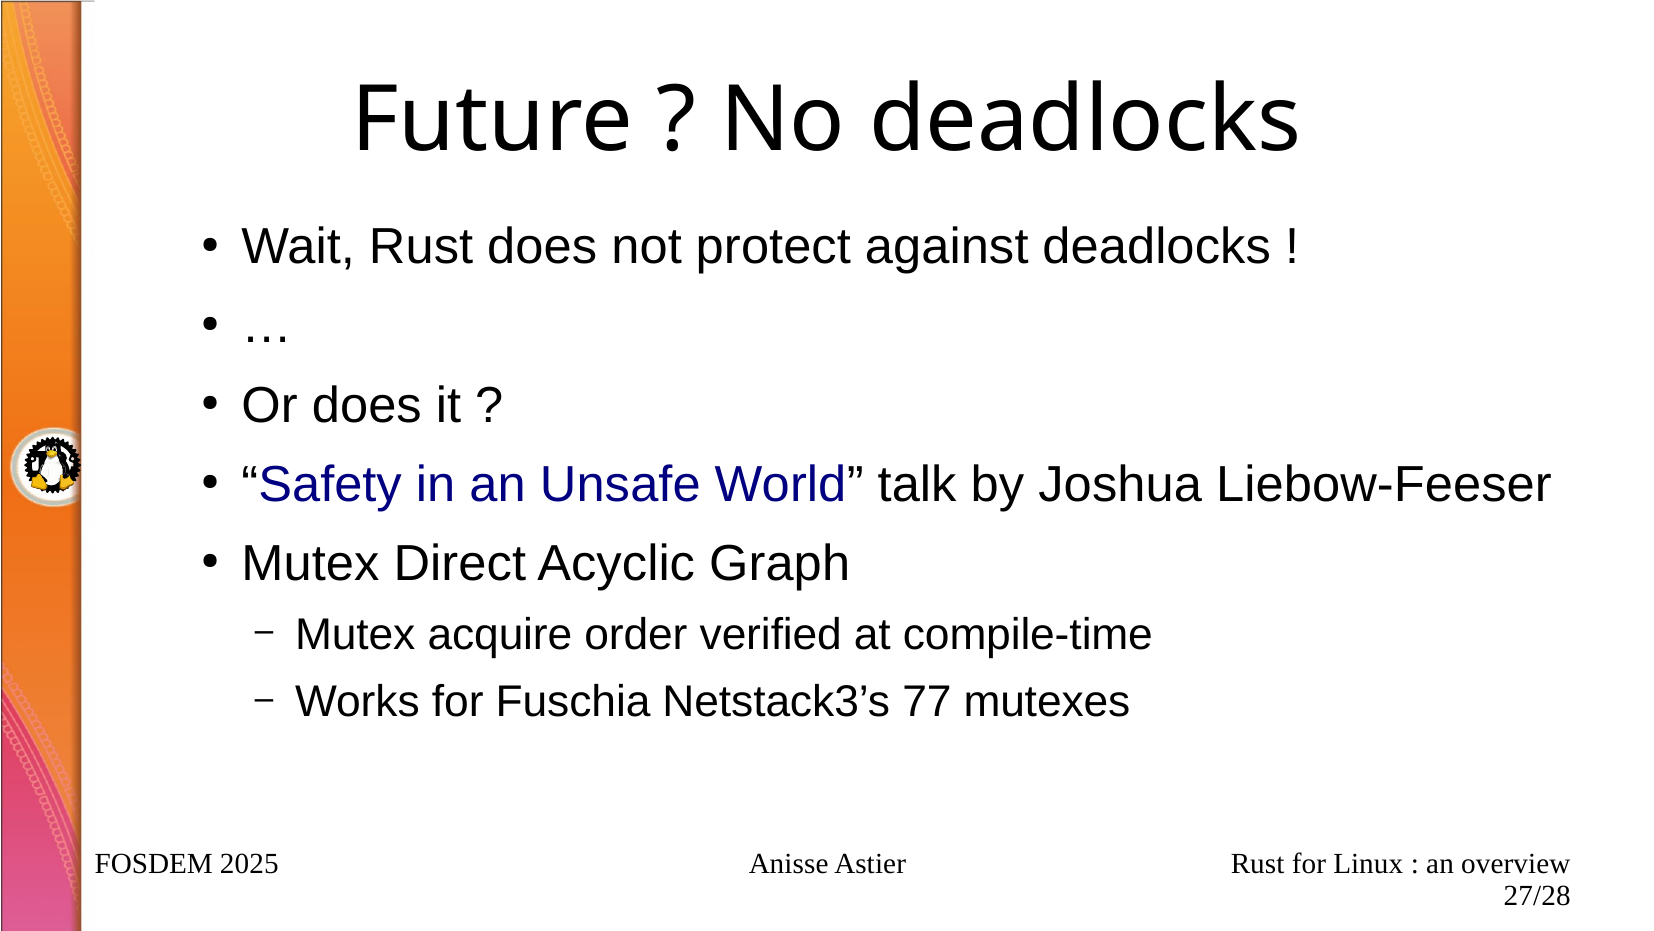

# Future ? No deadlocks
Wait, Rust does not protect against deadlocks !
…
Or does it ?
“Safety in an Unsafe World” talk by Joshua Liebow-Feeser
Mutex Direct Acyclic Graph
Mutex acquire order verified at compile-time
Works for Fuschia Netstack3’s 77 mutexes
27